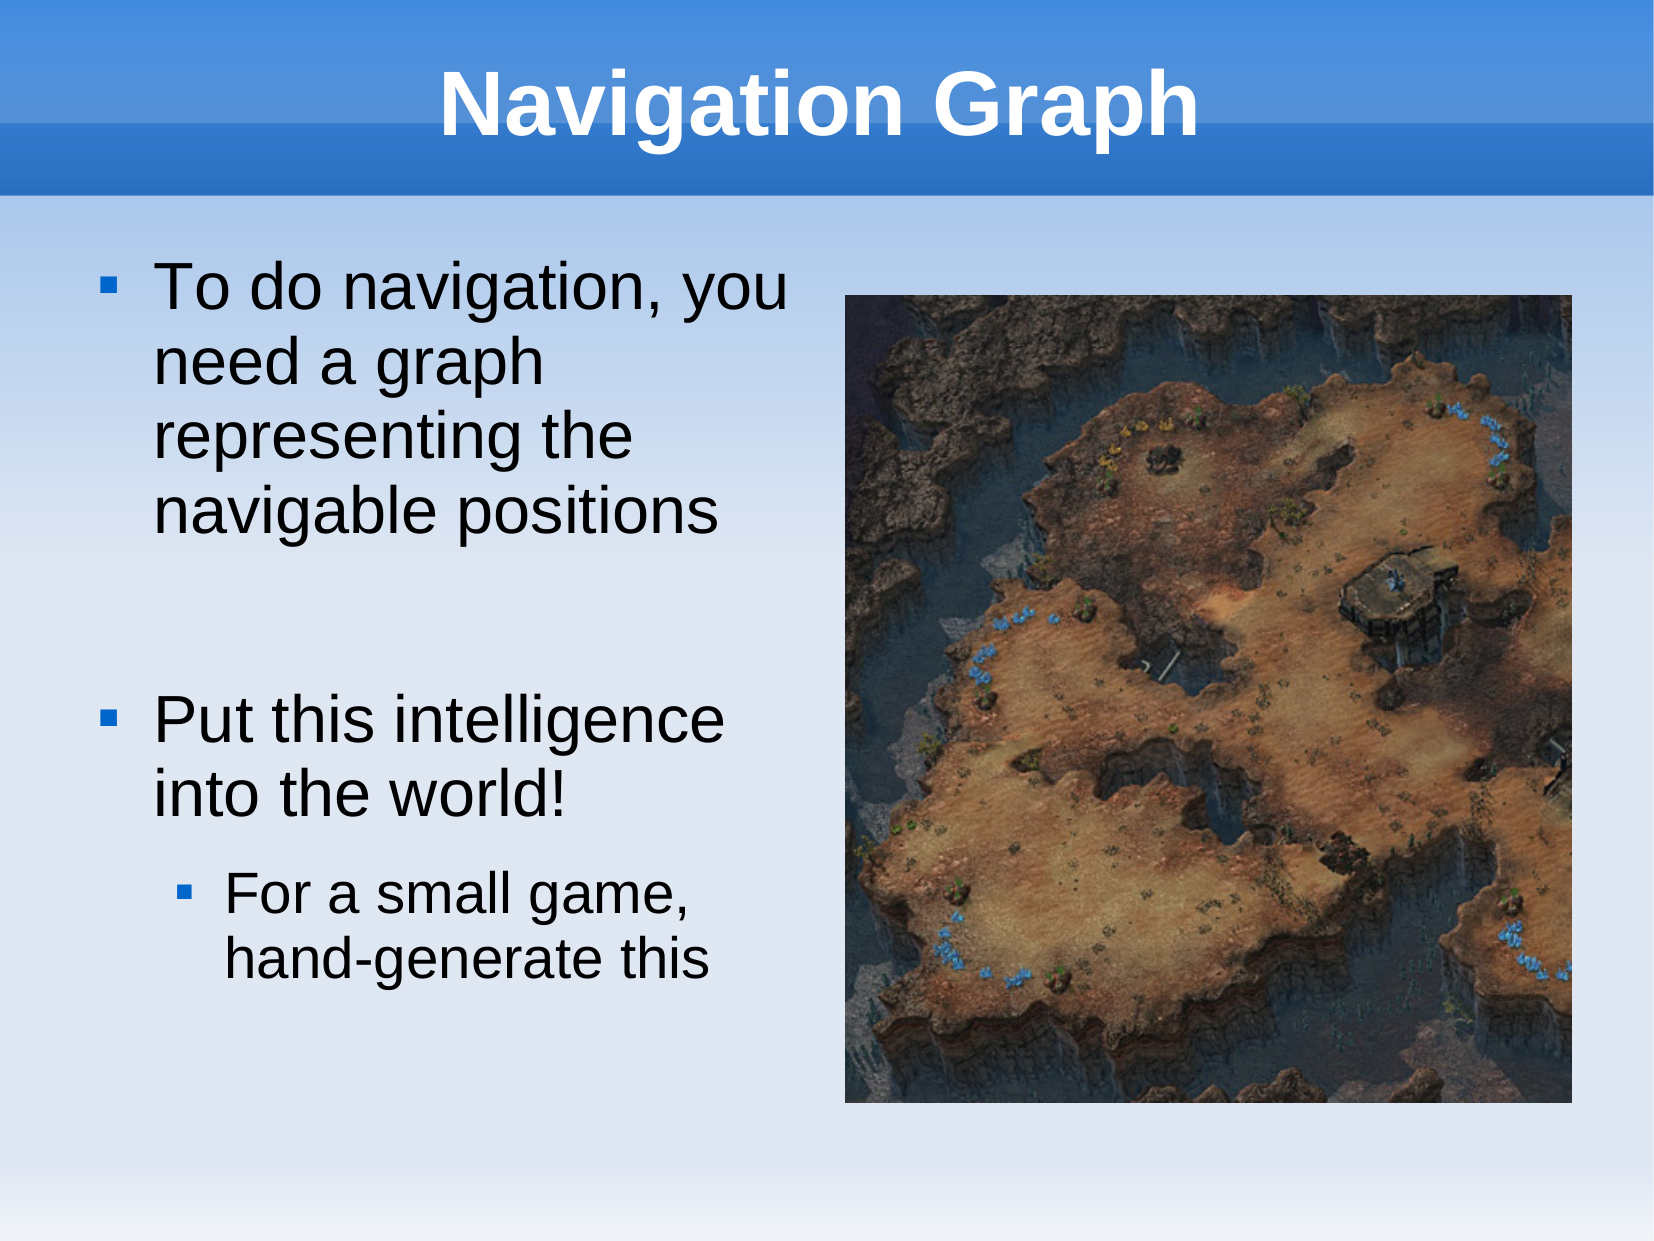

# Navigation Graph
To do navigation, you need a graph representing the navigable positions
Put this intelligence into the world!
For a small game, hand-generate this